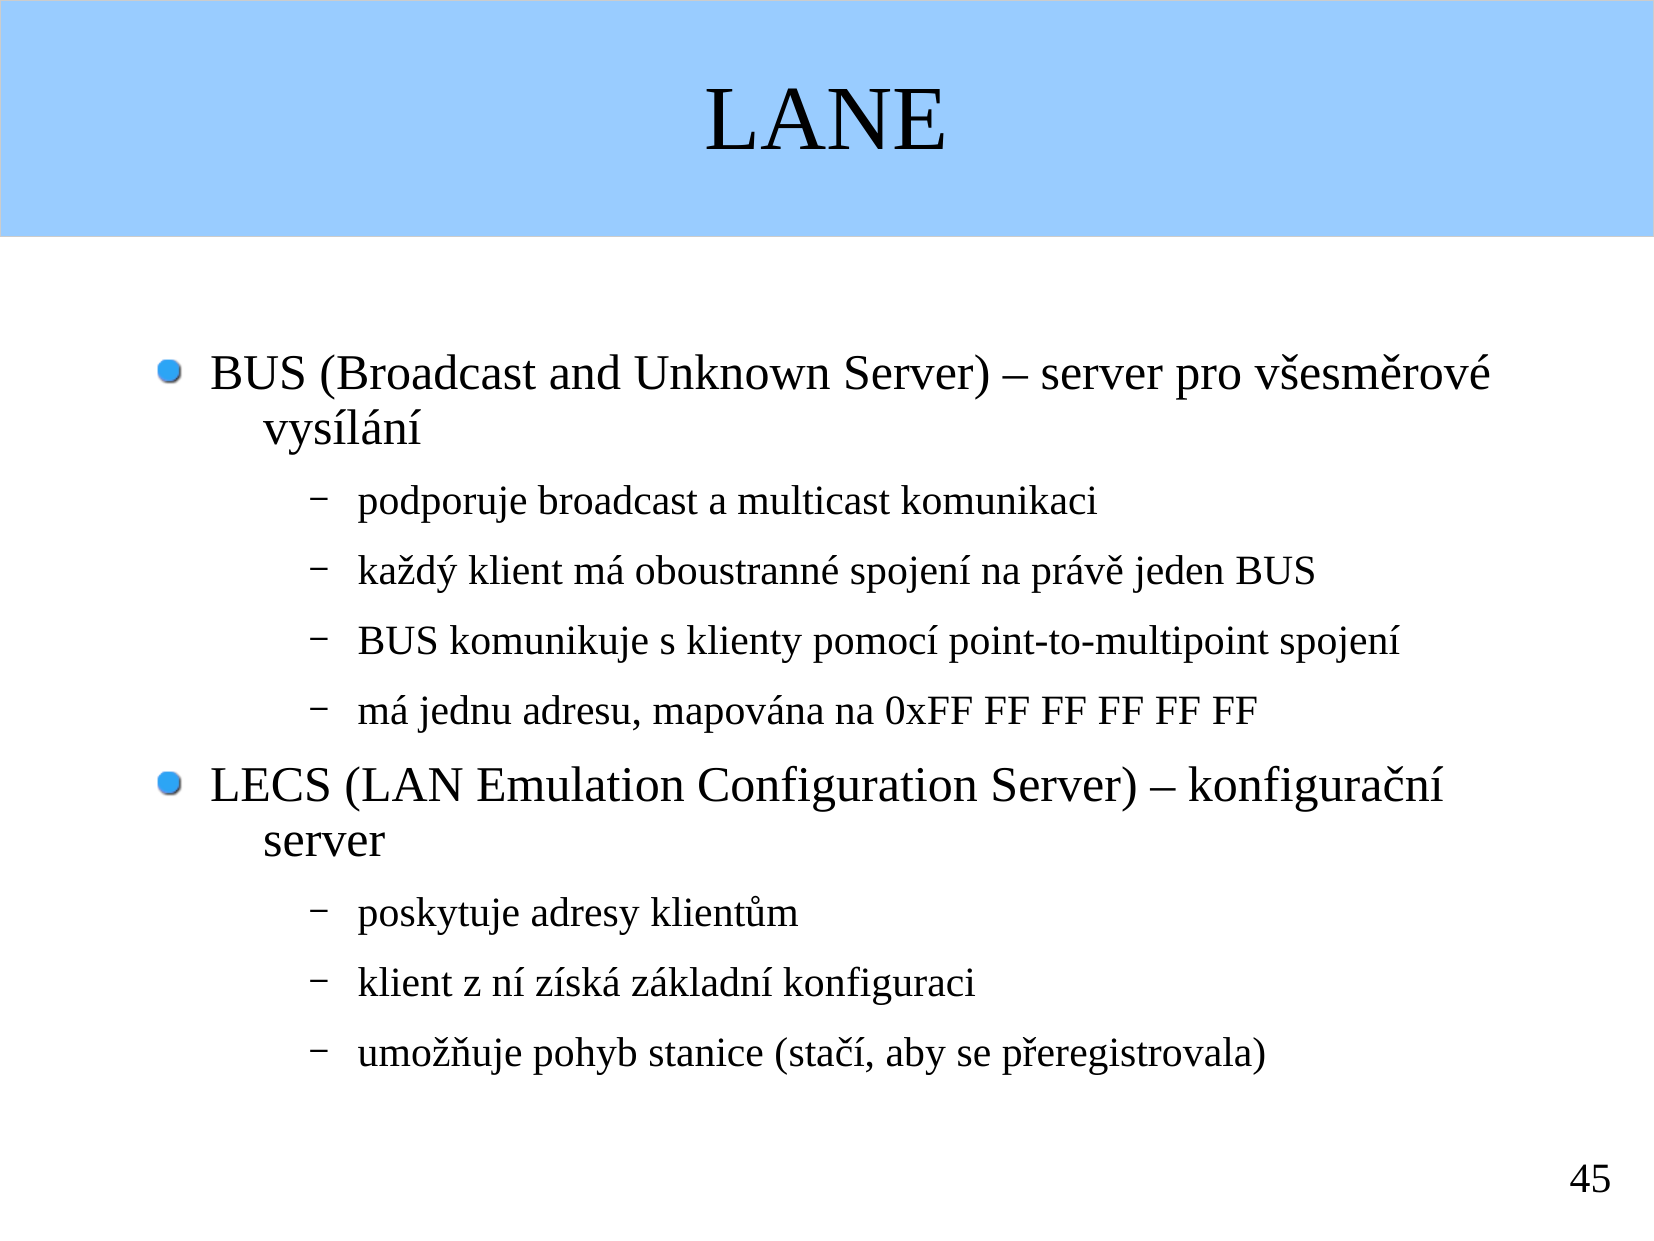

# LANE
BUS (Broadcast and Unknown Server) – server pro všesměrové vysílání
podporuje broadcast a multicast komunikaci
každý klient má oboustranné spojení na právě jeden BUS
BUS komunikuje s klienty pomocí point-to-multipoint spojení
má jednu adresu, mapována na 0xFF FF FF FF FF FF
LECS (LAN Emulation Configuration Server) – konfigurační server
poskytuje adresy klientům
klient z ní získá základní konfiguraci
umožňuje pohyb stanice (stačí, aby se přeregistrovala)